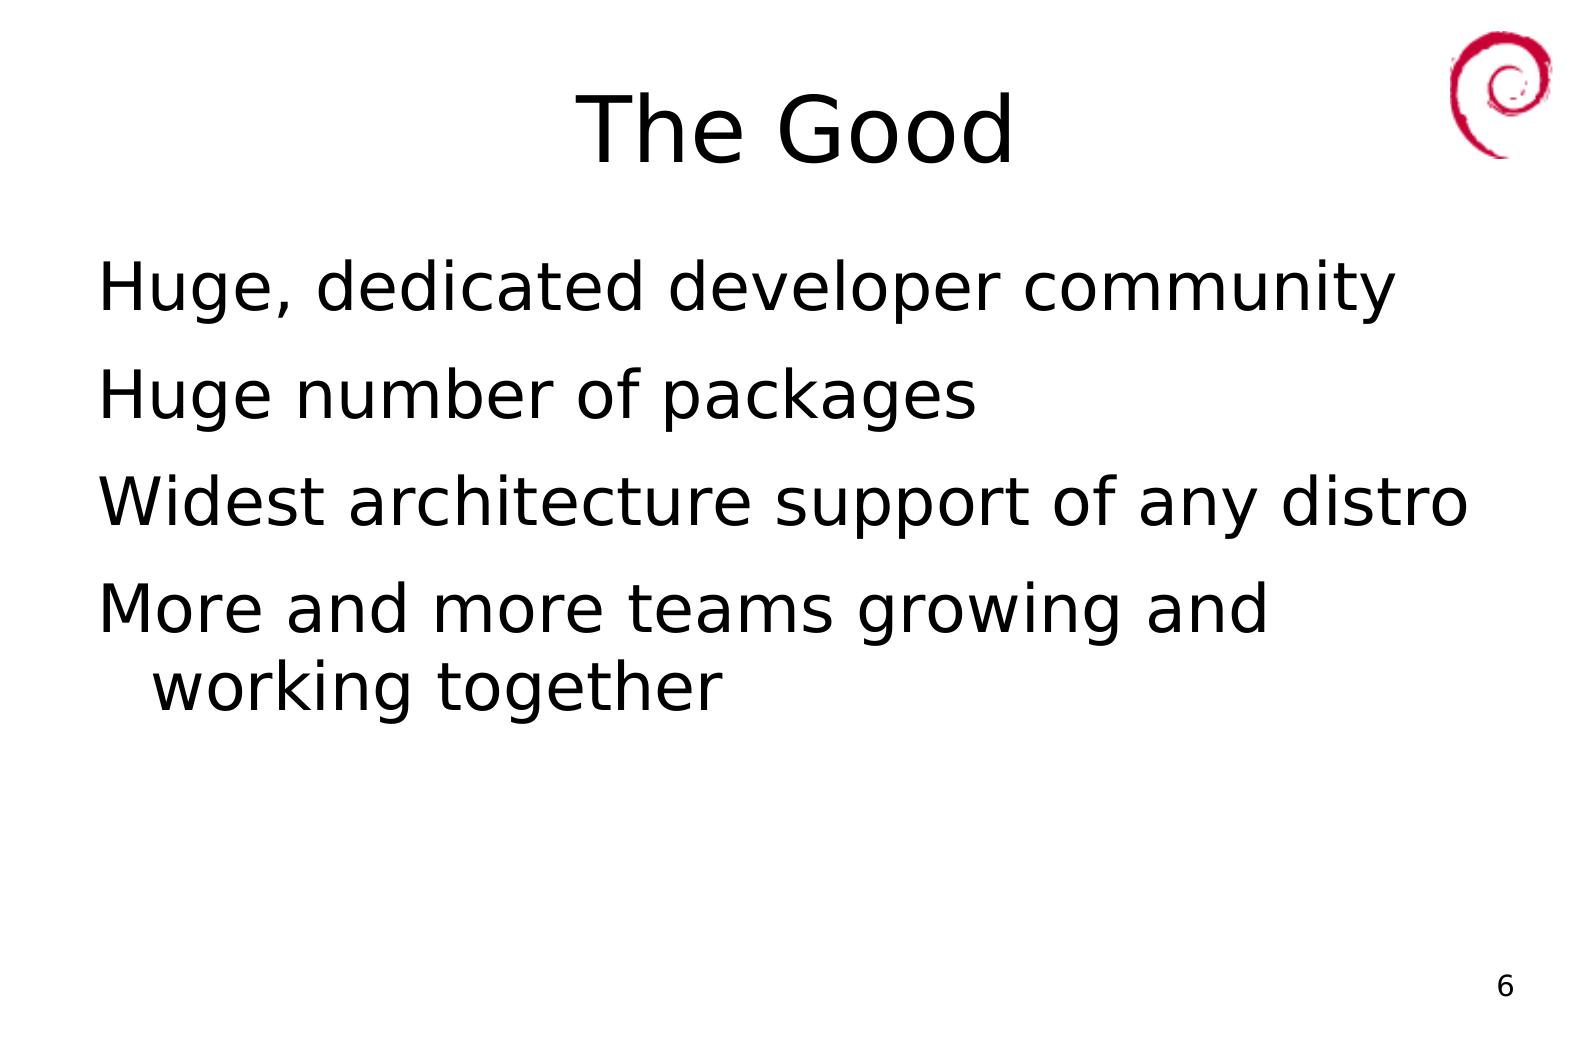

# The Good
Huge, dedicated developer community
Huge number of packages
Widest architecture support of any distro
More and more teams growing and working together
6